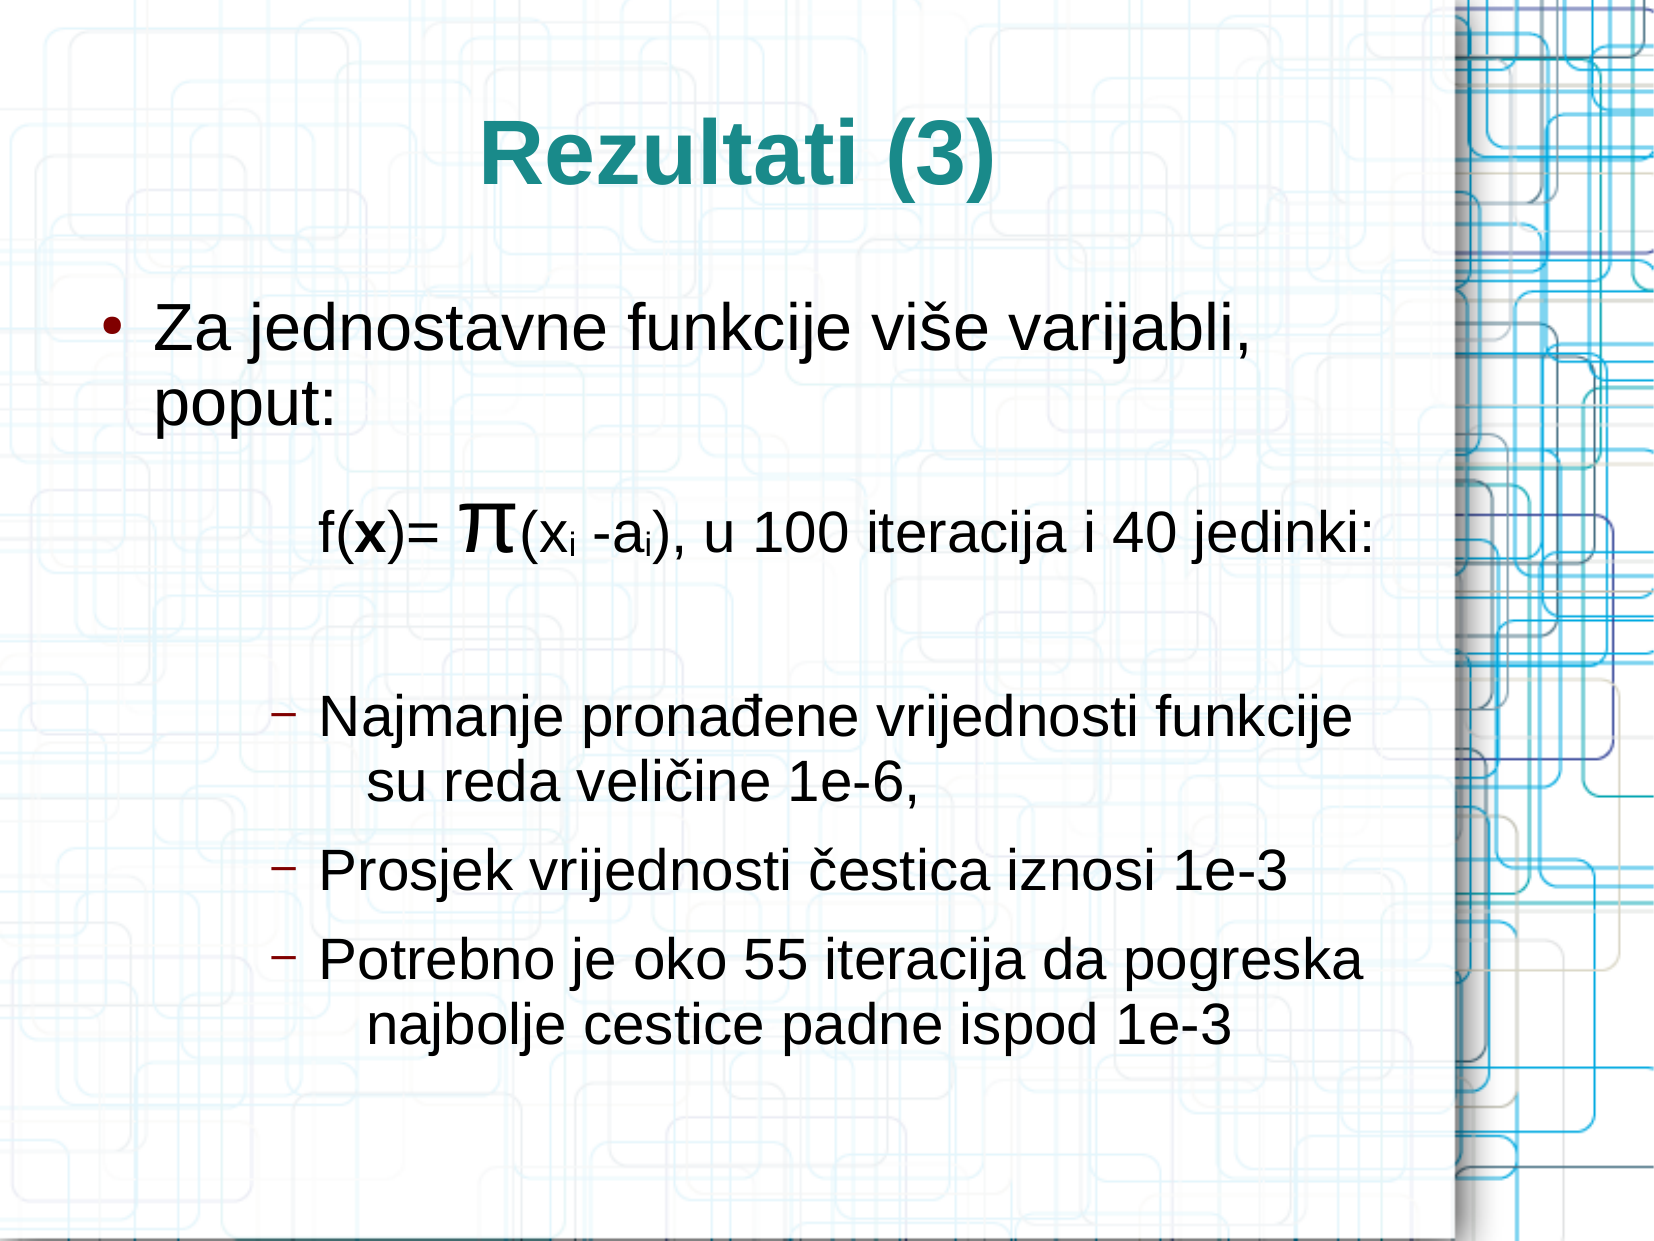

# Rezultati (3)
Za jednostavne funkcije više varijabli, poput:
f(x)= π(xi -ai), u 100 iteracija i 40 jedinki:
Najmanje pronađene vrijednosti funkcije su reda veličine 1e-6,
Prosjek vrijednosti čestica iznosi 1e-3
Potrebno je oko 55 iteracija da pogreska najbolje cestice padne ispod 1e-3